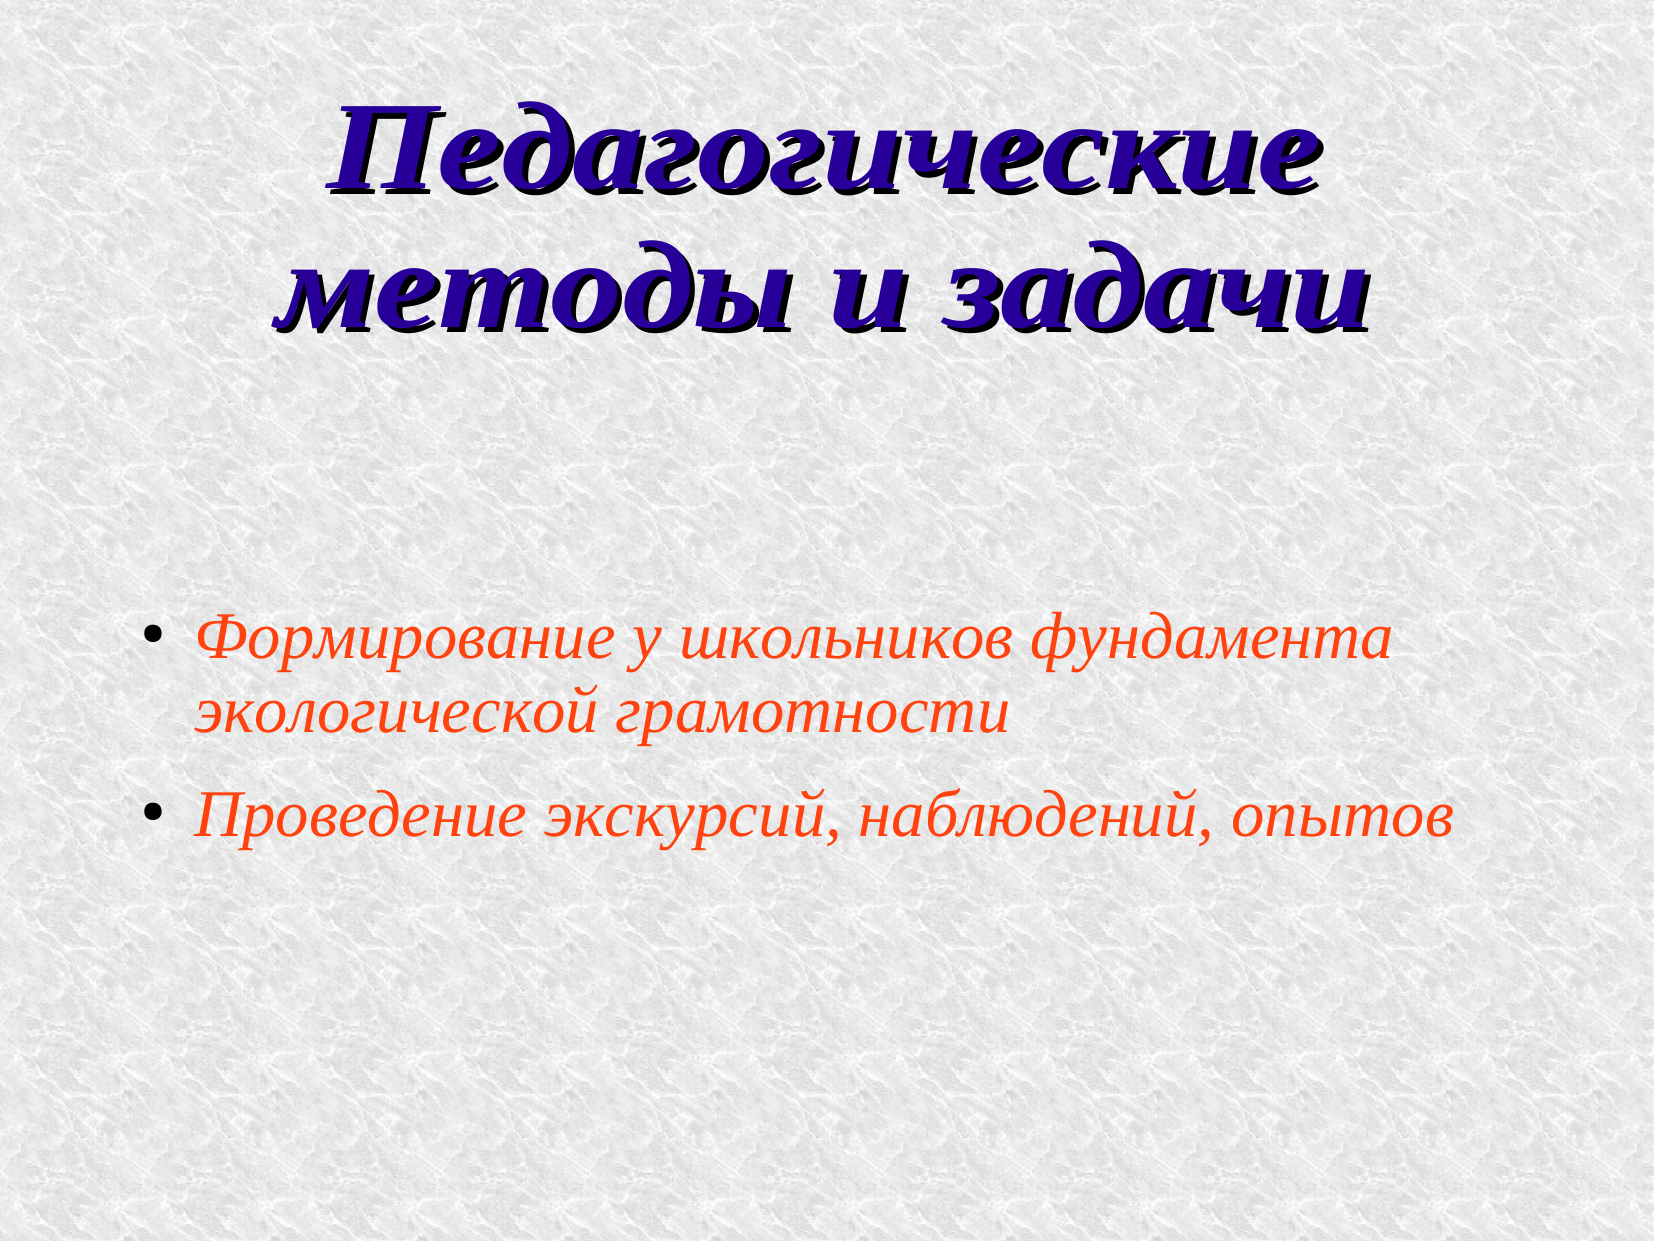

# Педагогические методы и задачи
Формирование у школьников фундамента экологической грамотности
Проведение экскурсий, наблюдений, опытов